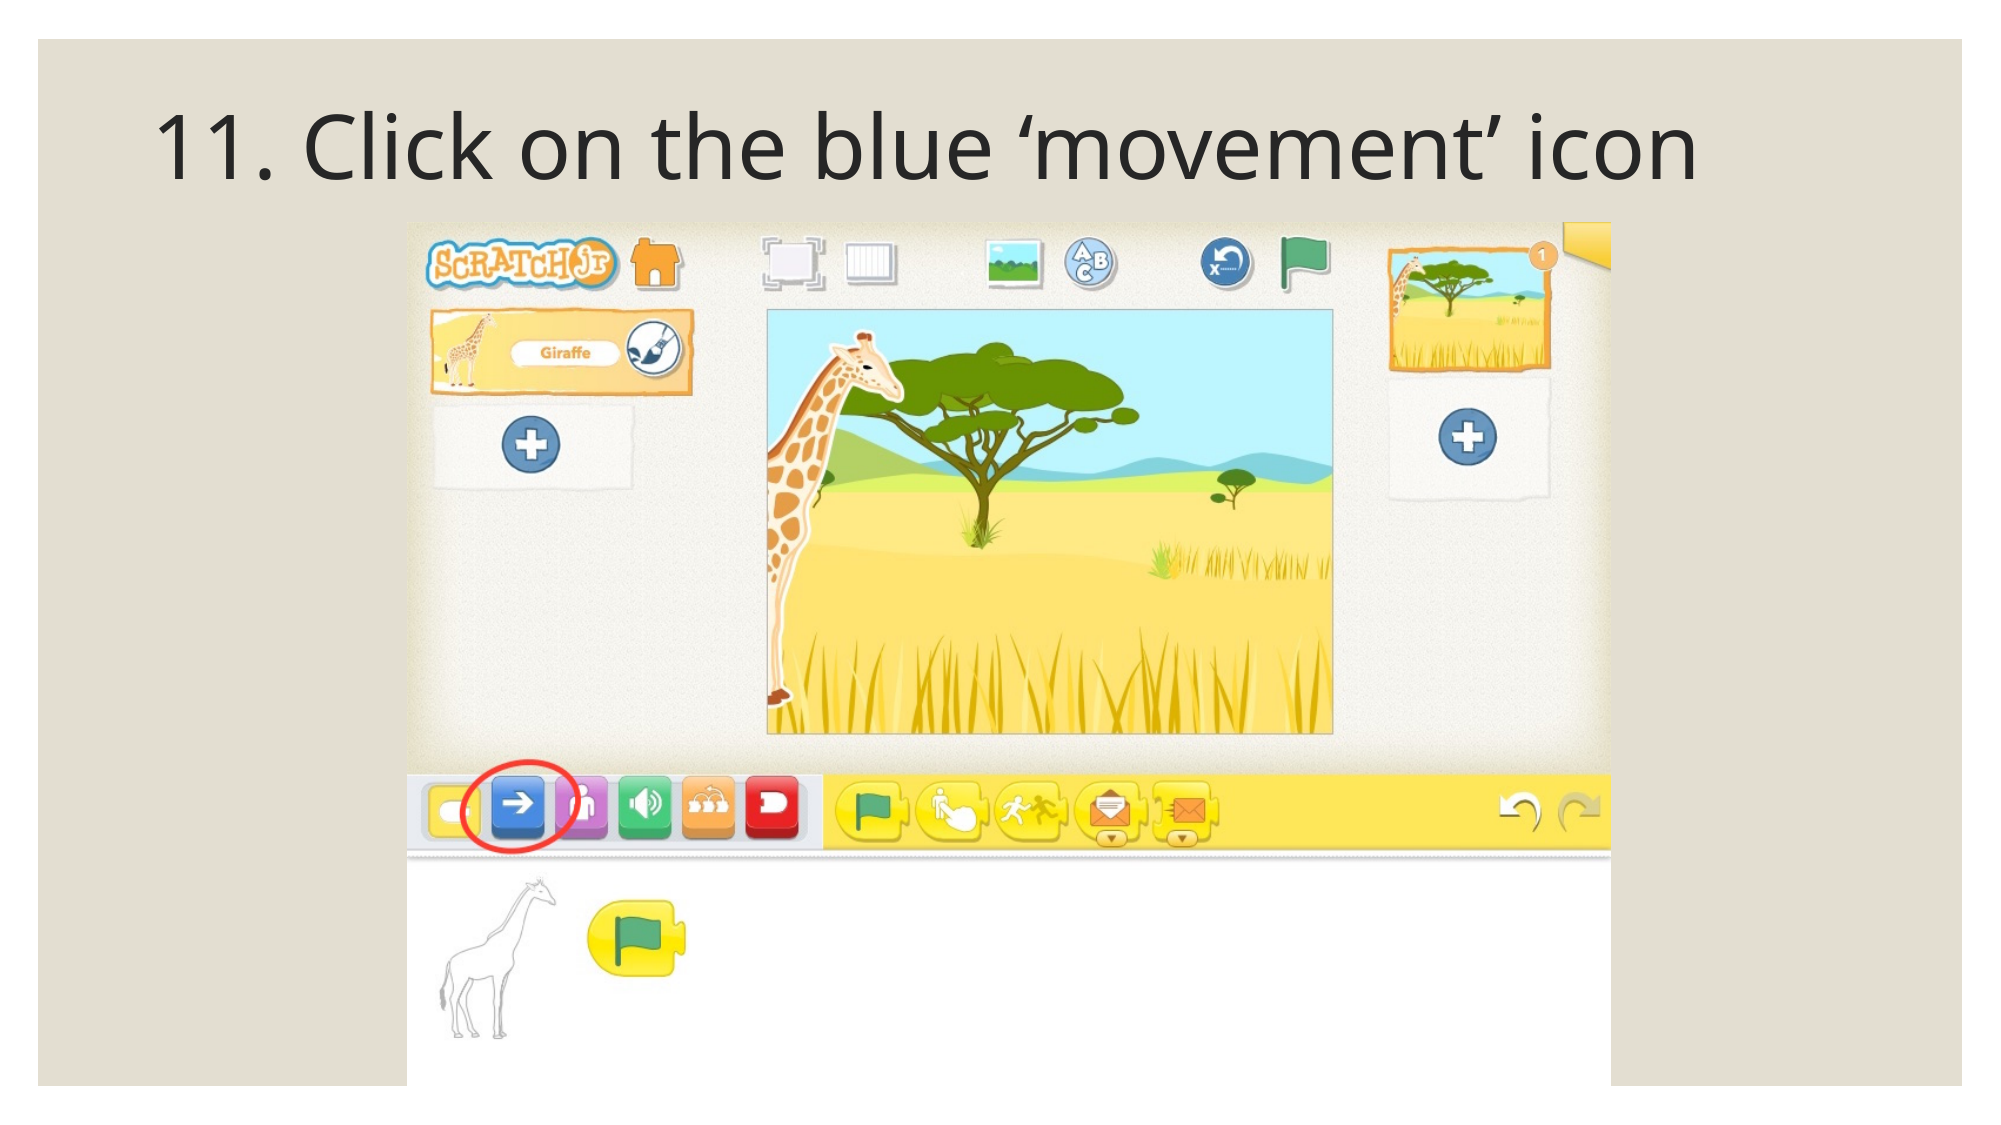

# 11. Click on the blue ‘movement’ icon